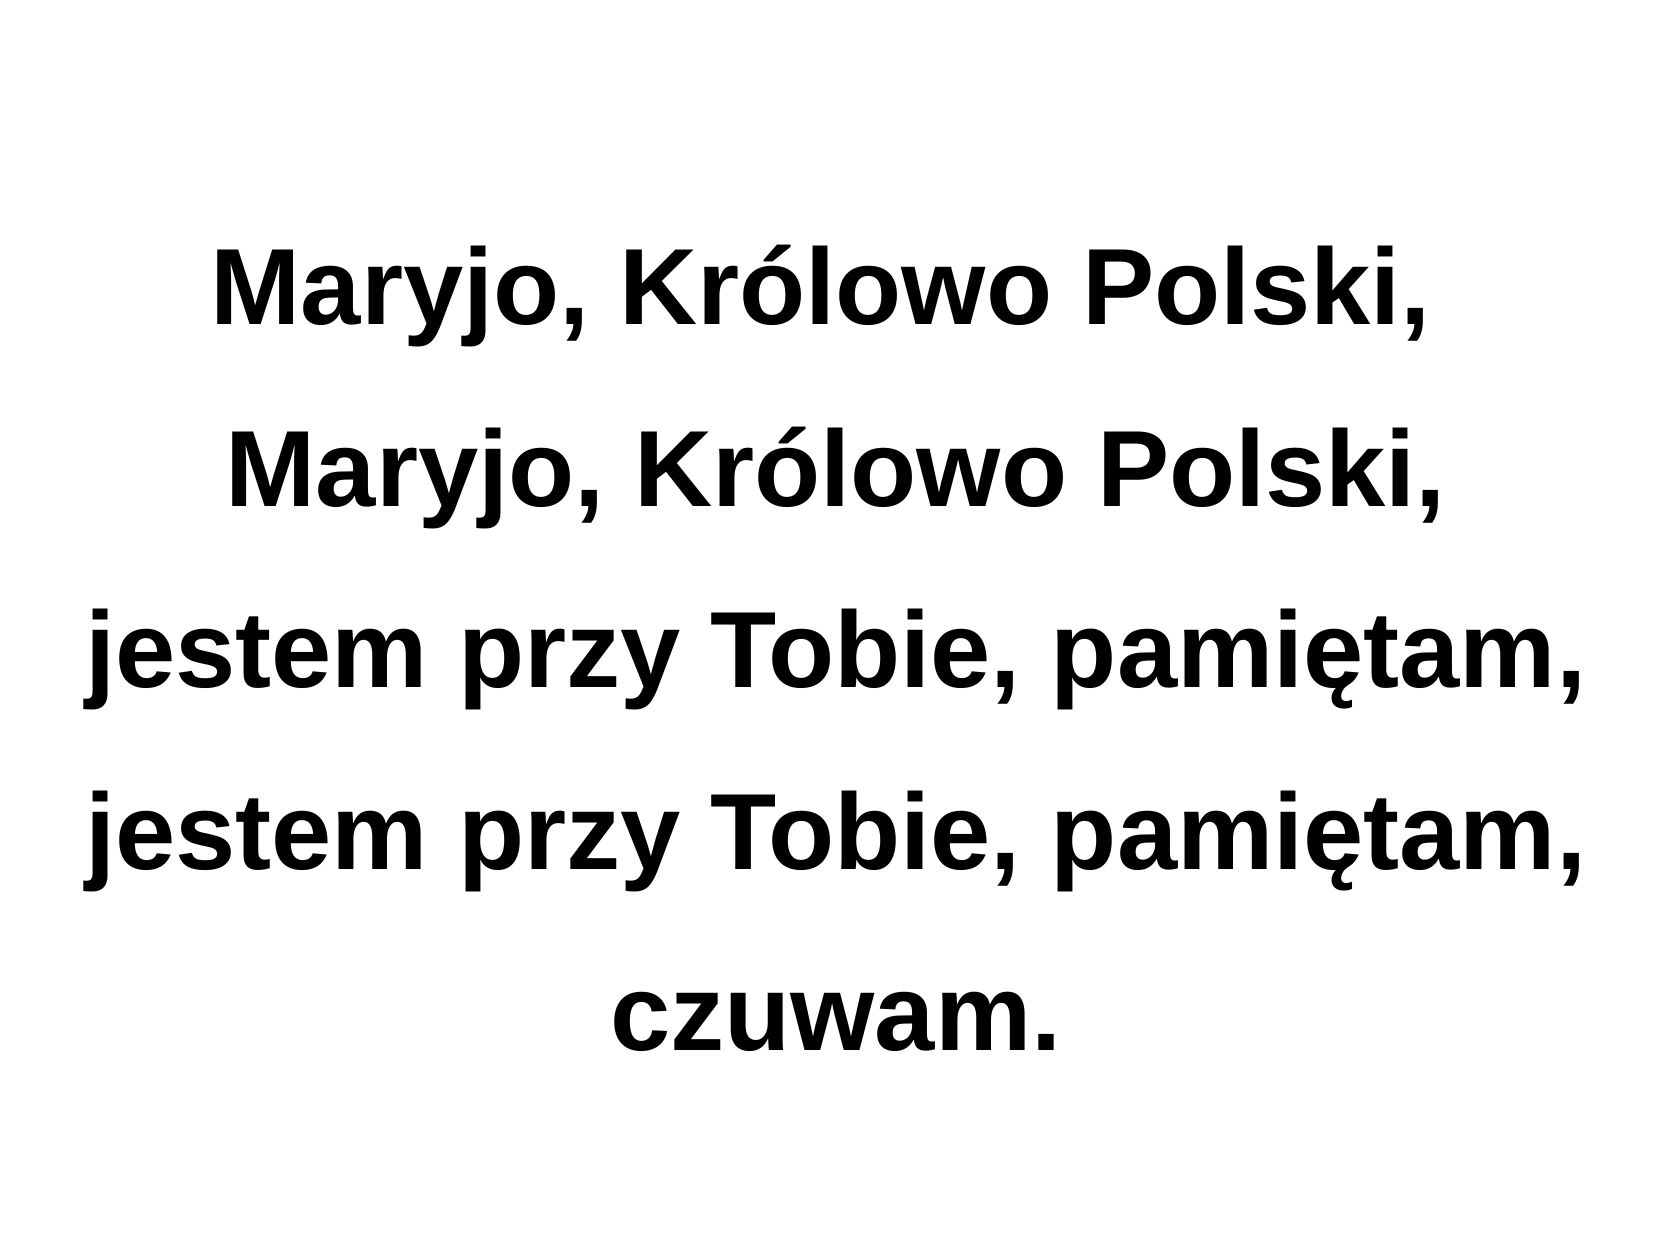

# Maryjo, Królowo Polski,
 Maryjo, Królowo Polski,
 jestem przy Tobie, pamiętam,
 jestem przy Tobie, pamiętam,
 czuwam.